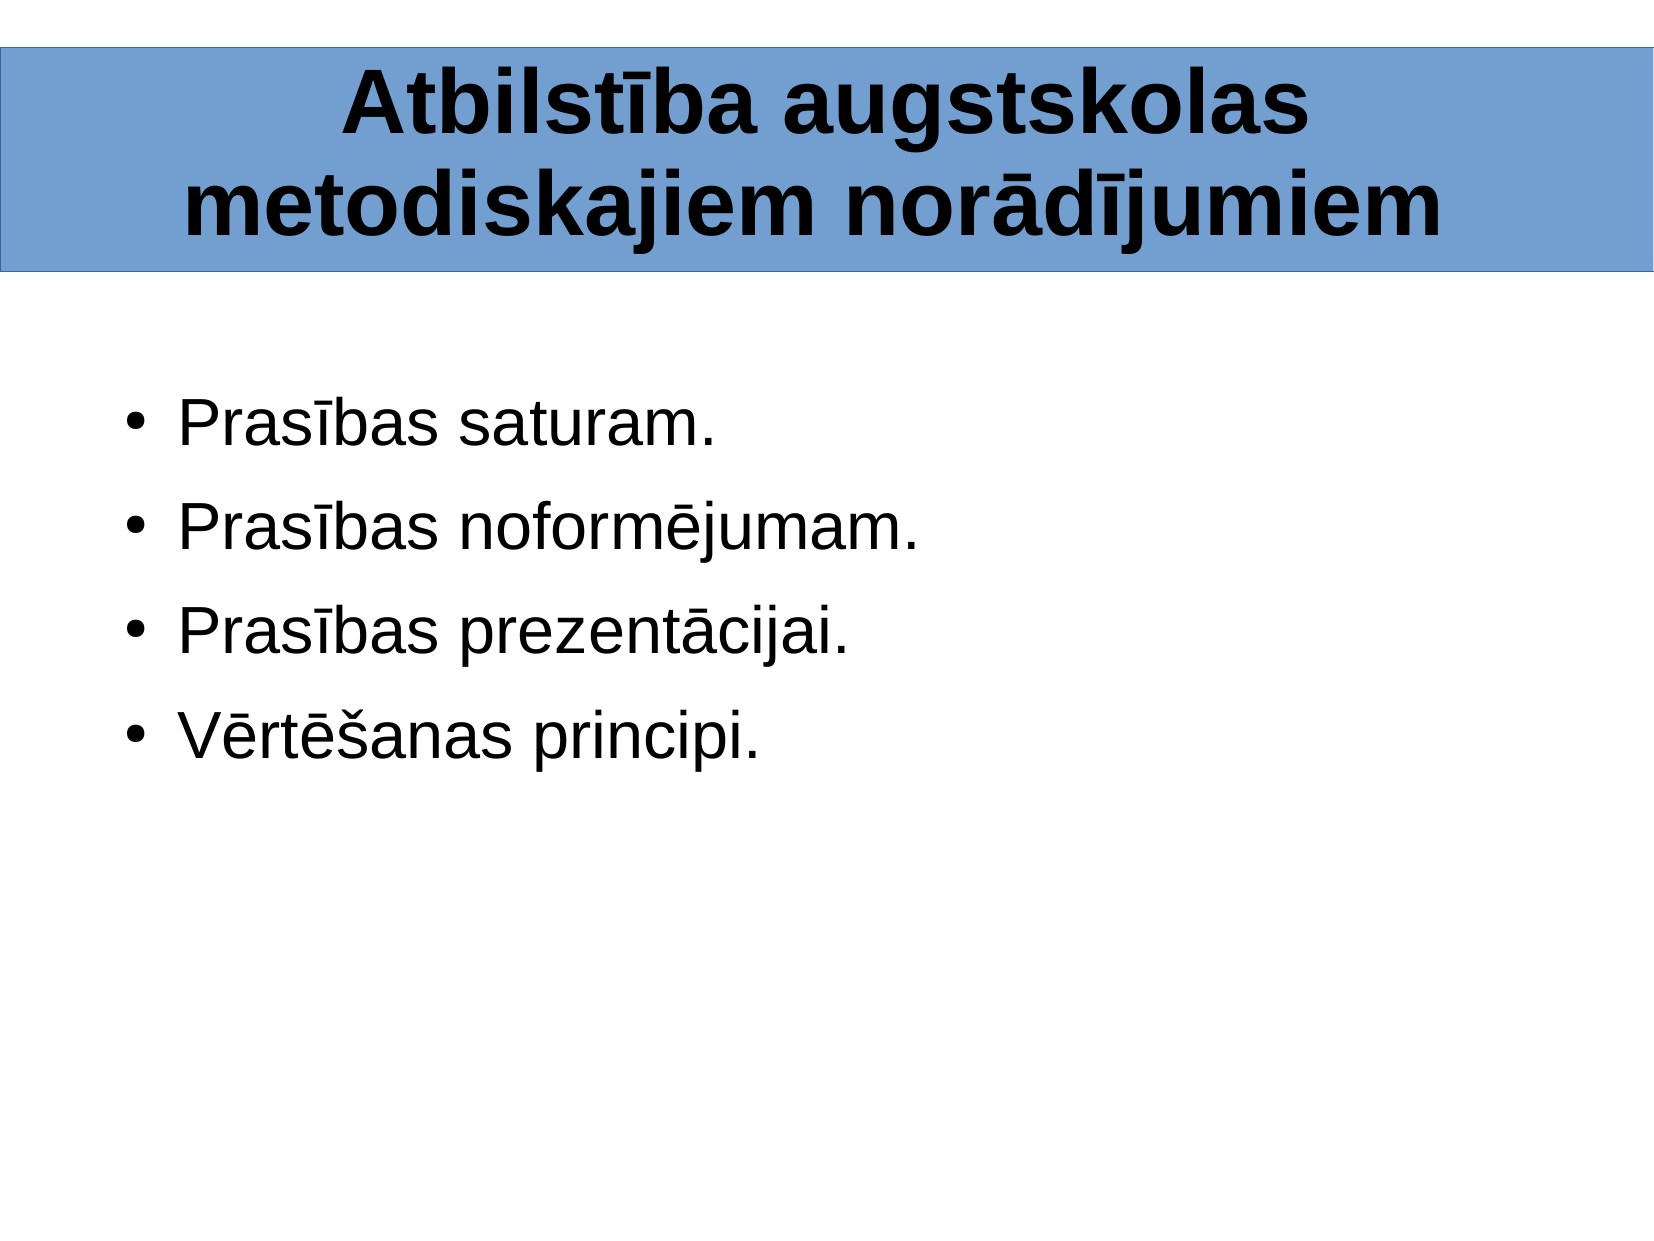

# Atbilstība augstskolas metodiskajiem norādījumiem
Prasības saturam.
Prasības noformējumam.
Prasības prezentācijai.
Vērtēšanas principi.